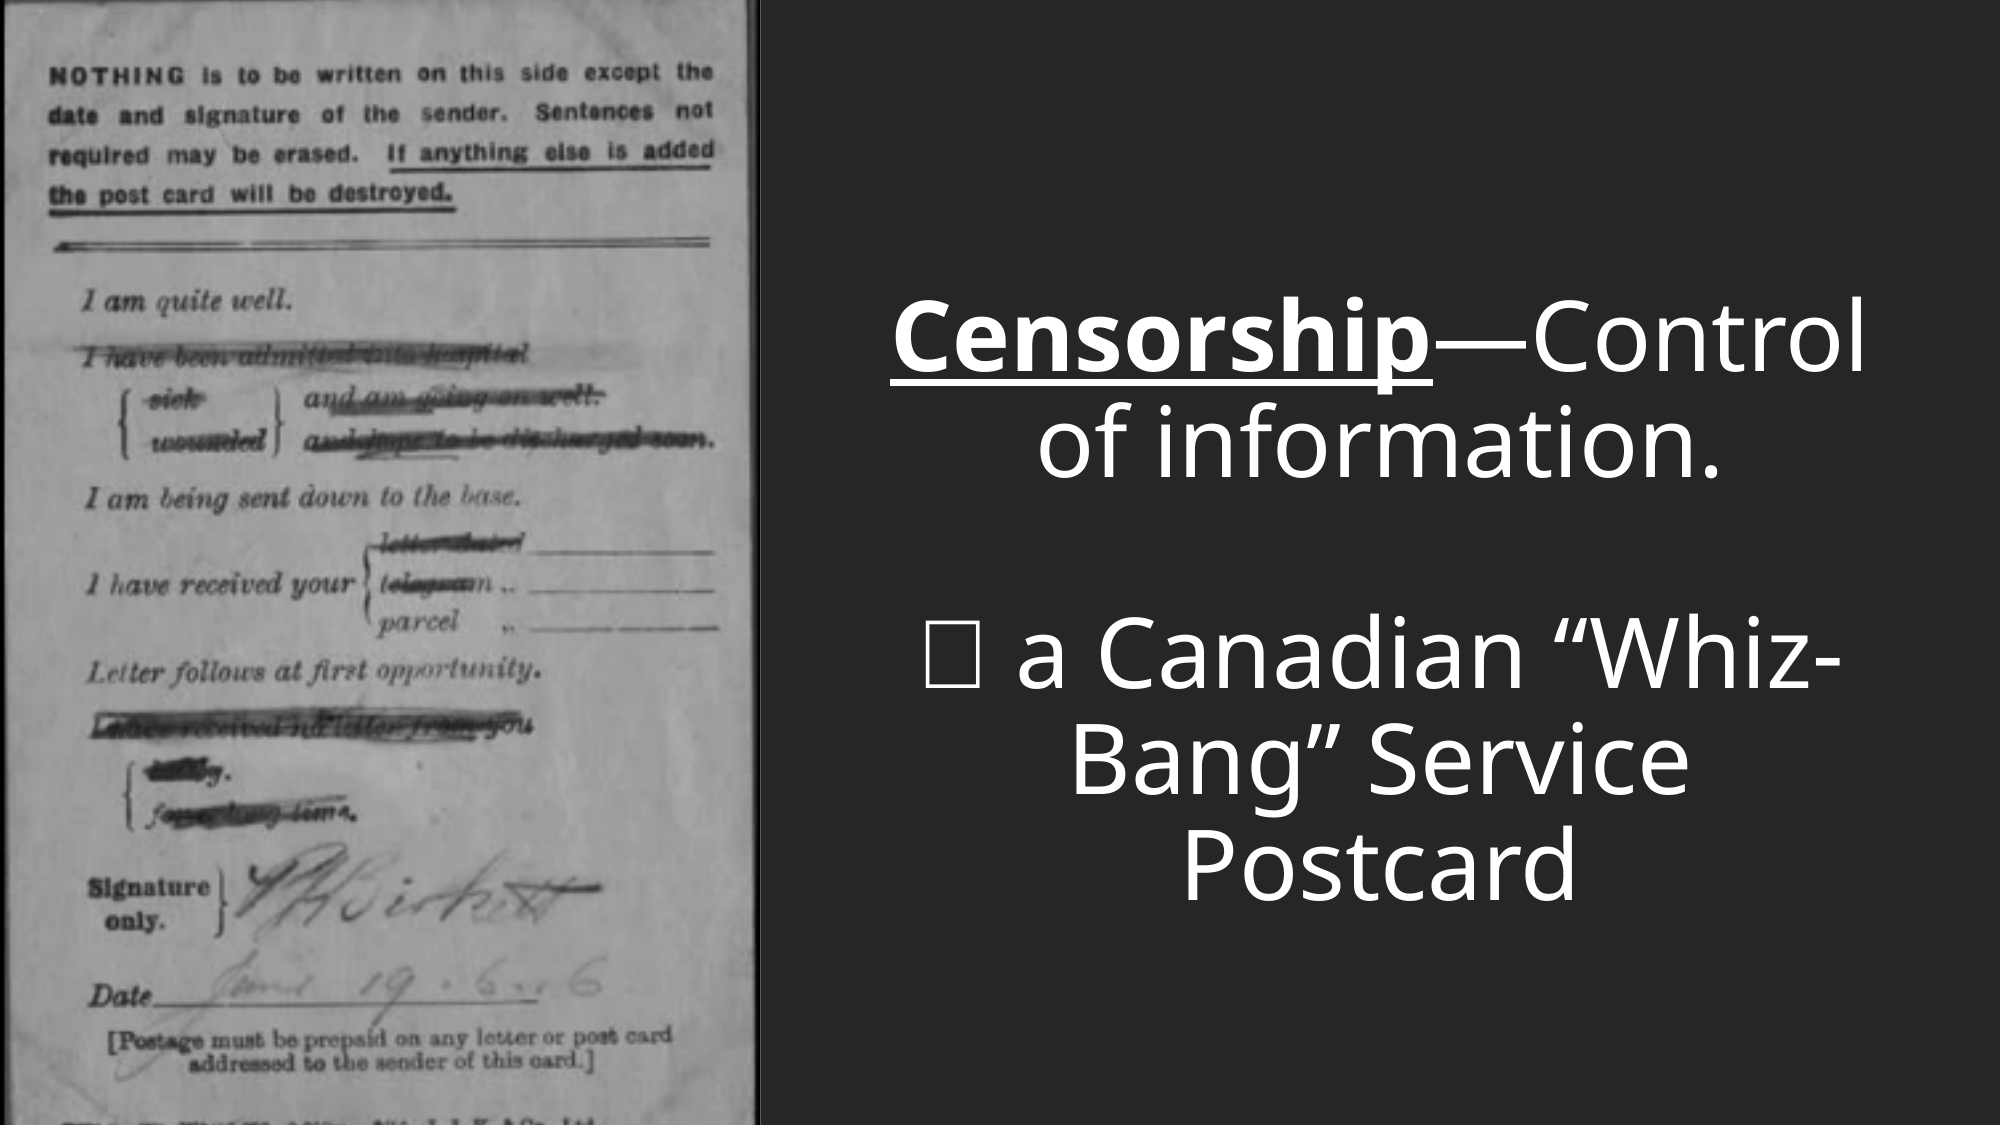

# Censorship—Control of information. a Canadian “Whiz-Bang” Service Postcard